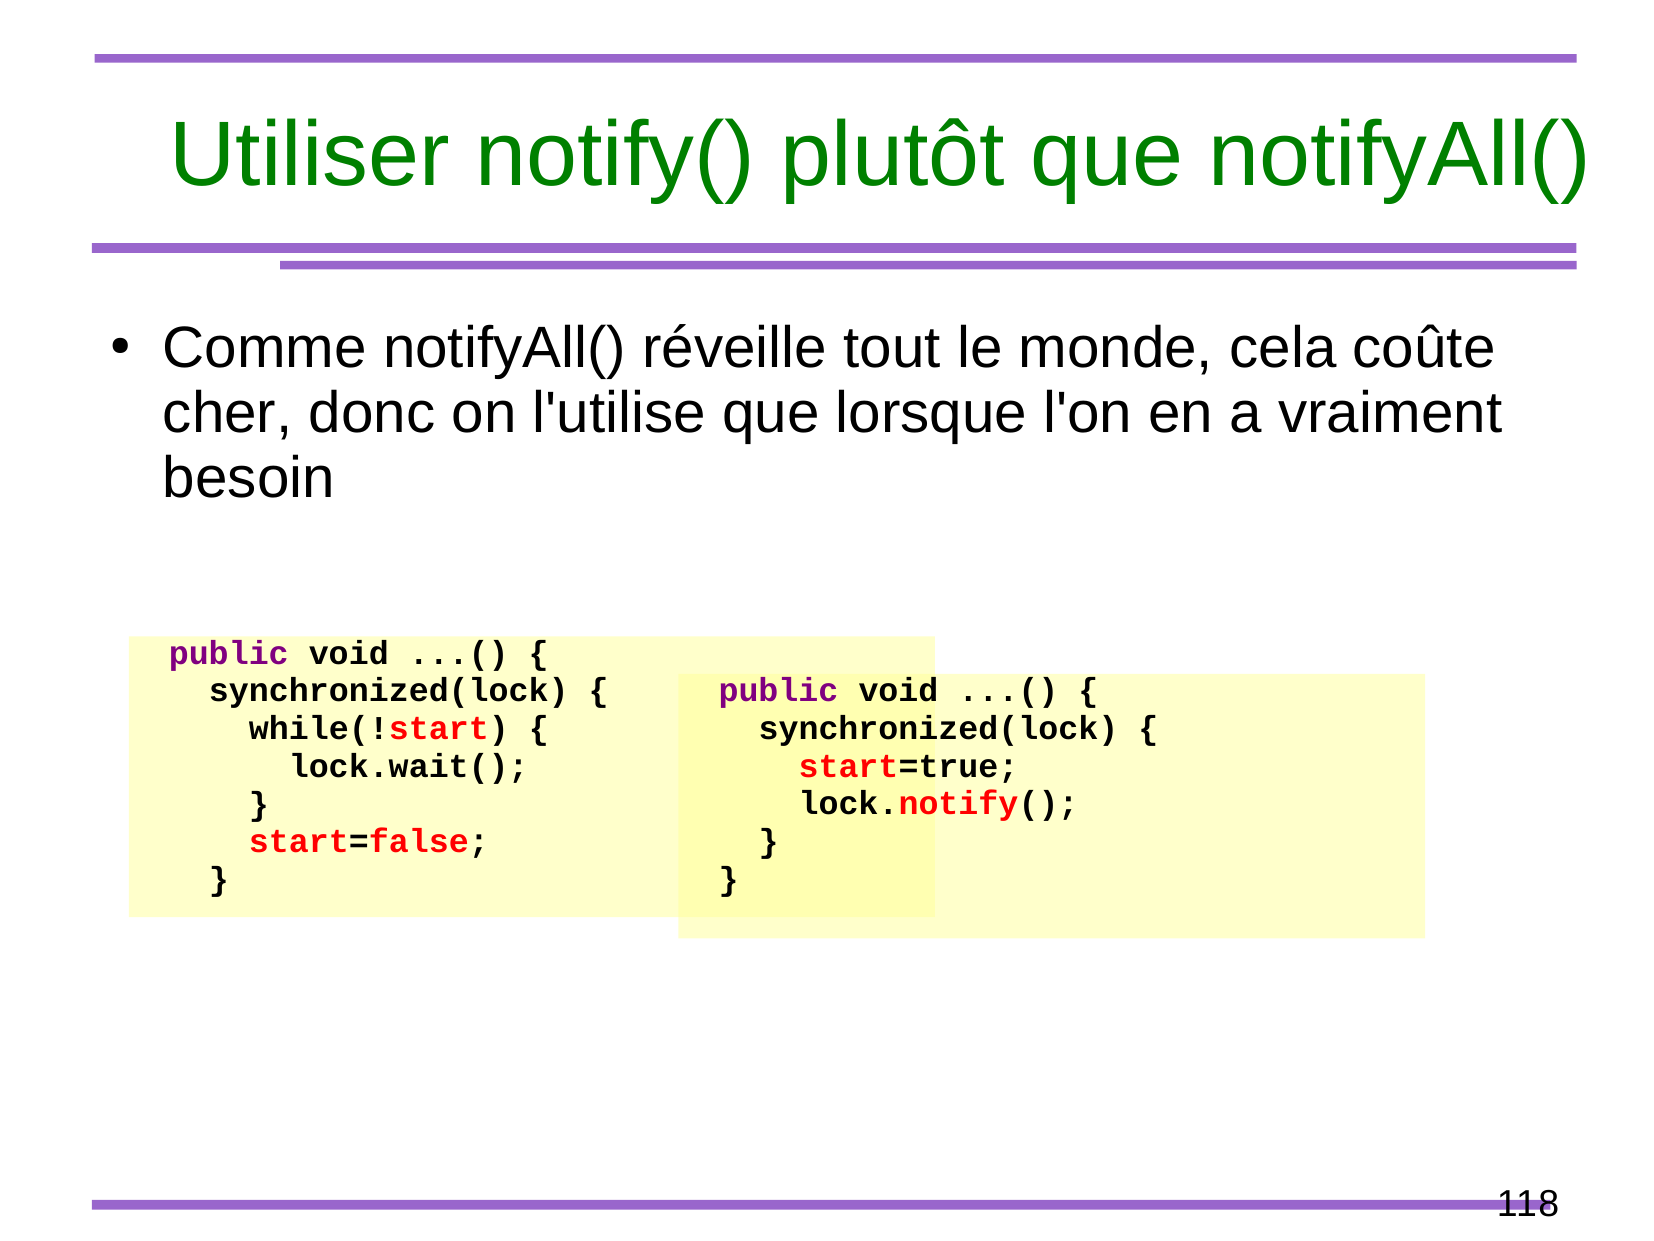

# Utiliser notify() plutôt que notifyAll()
Comme notifyAll() réveille tout le monde, cela coûte cher, donc on l'utilise que lorsque l'on en a vraiment besoin
 public void ...() {
 synchronized(lock) {
 while(!start) {
 lock.wait();
 }
 start=false;
 }
 }
 public void ...() {
 synchronized(lock) {
 start=true;
 lock.notify();
 }
 }